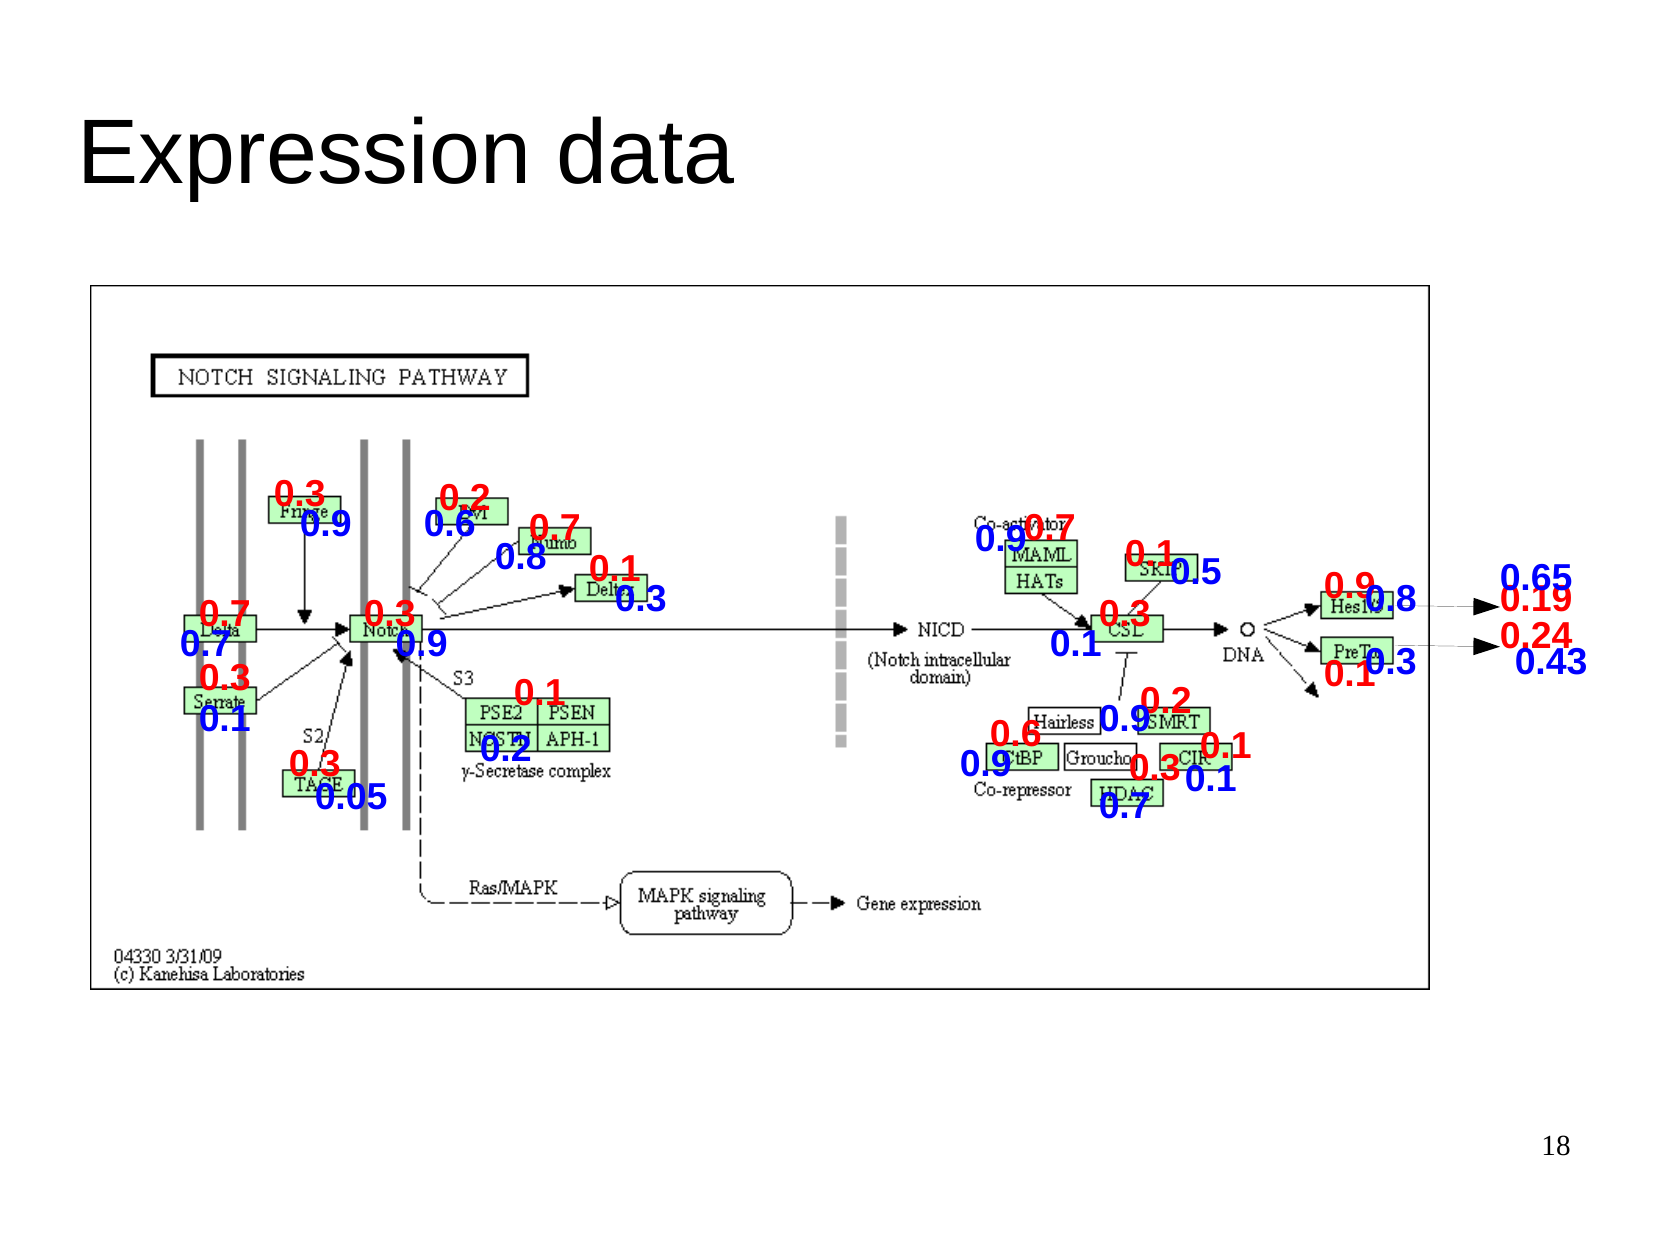

Expression data
0.3
0.2
0.9
0.6
0.7
0.7
0.9
0.1
0.8
0.1
0.5
0.65
0.9
0.3
0.8
0.19
0.7
0.3
0.3
0.24
0.7
0.9
0.1
0.3
0.43
0.1
0.3
0.1
0.2
0.1
0.9
0.6
0.1
0.2
0.9
0.3
0.3
0.1
0.05
0.7
18